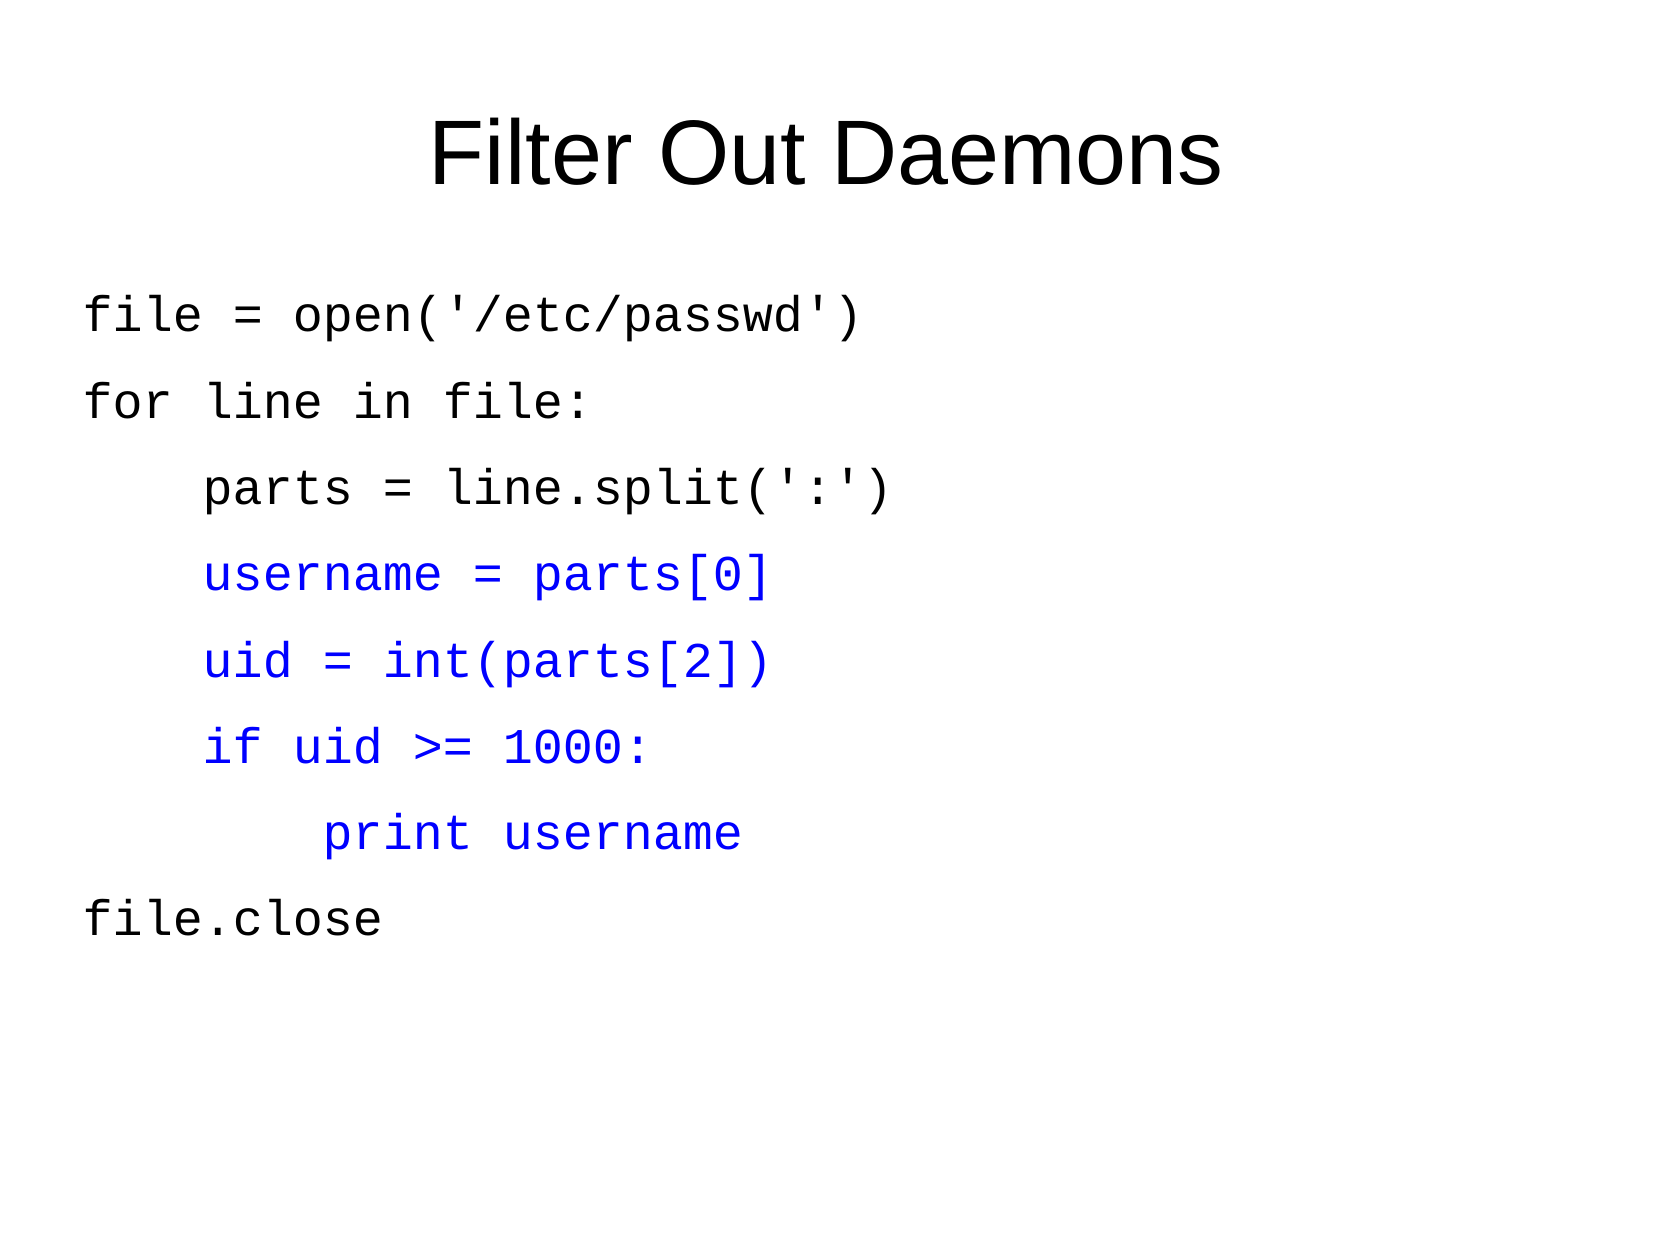

# Filter Out Daemons
file = open('/etc/passwd')
for line in file:
 parts = line.split(':')
 username = parts[0]
 uid = int(parts[2])
 if uid >= 1000:
 print username
file.close